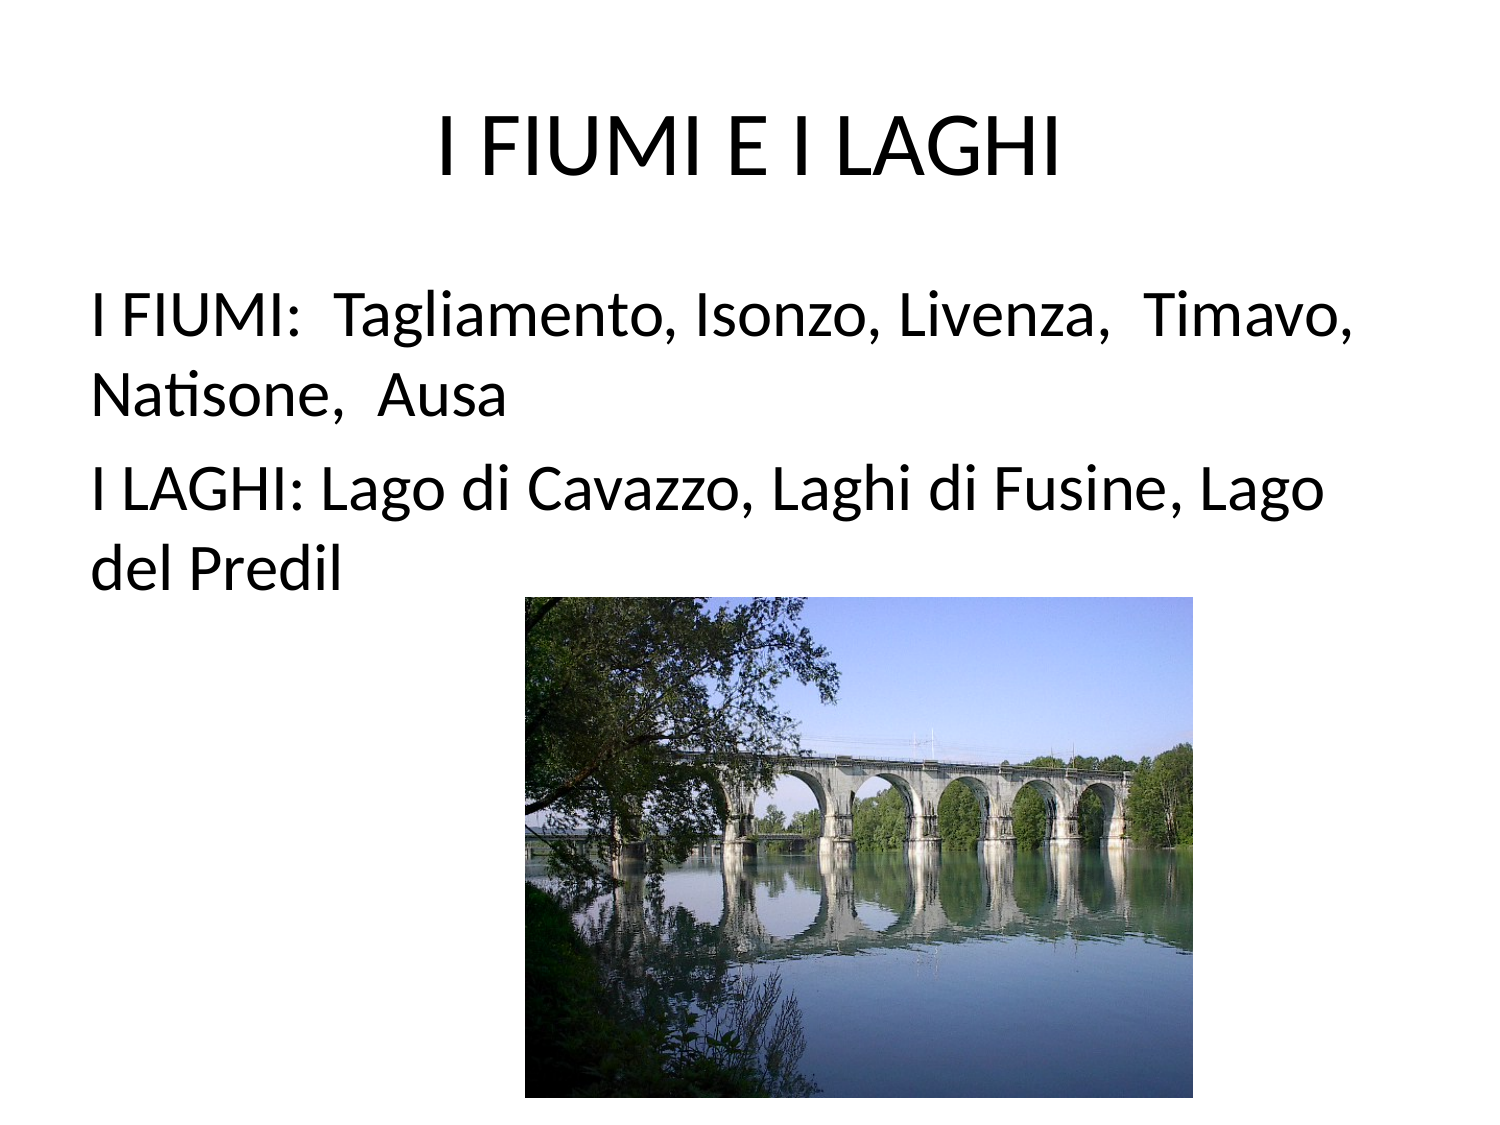

# I FIUMI E I LAGHI
I FIUMI: Tagliamento, Isonzo, Livenza, Timavo, Natisone, Ausa
I LAGHI: Lago di Cavazzo, Laghi di Fusine, Lago del Predil